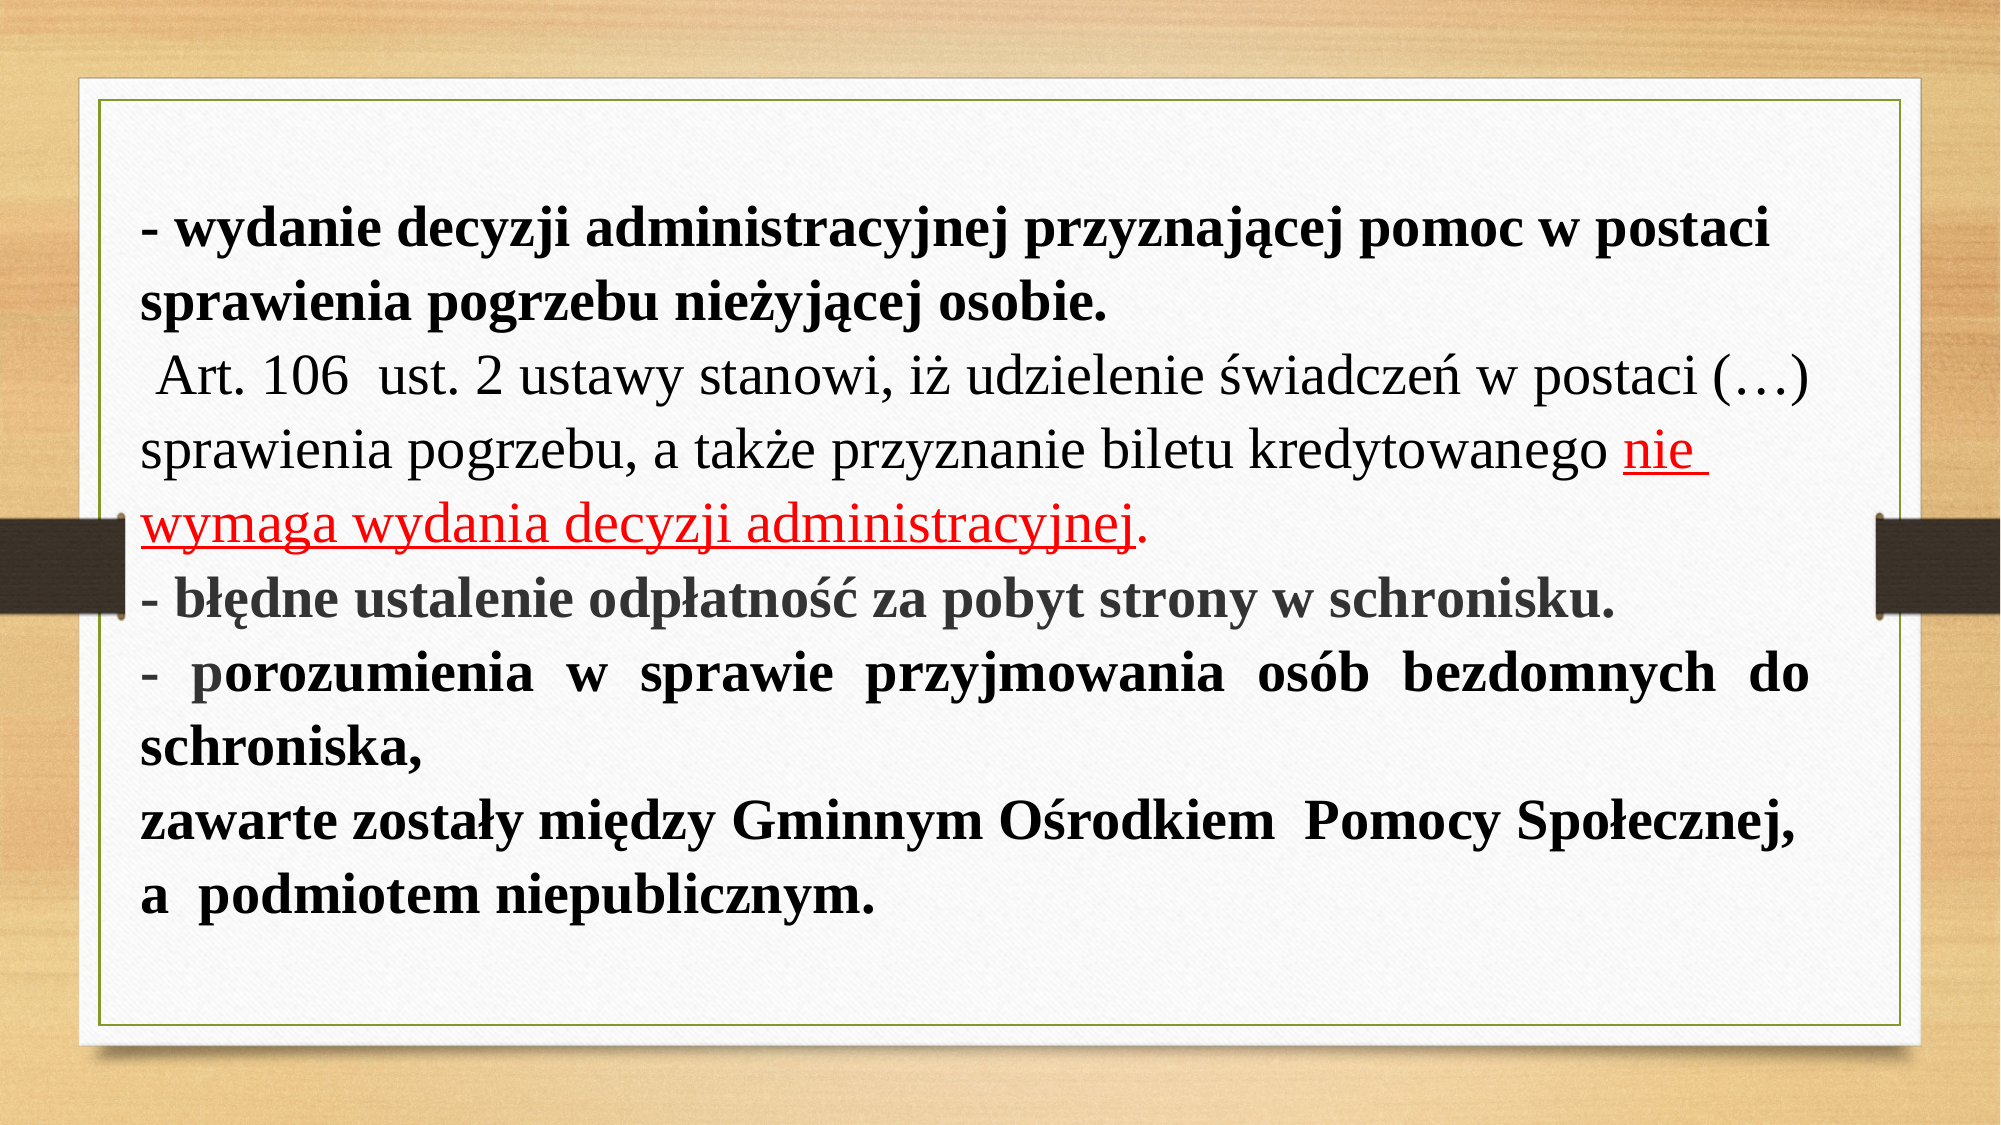

- wydanie decyzji administracyjnej przyznającej pomoc w postaci
sprawienia pogrzebu nieżyjącej osobie.
 Art. 106 ust. 2 ustawy stanowi, iż udzielenie świadczeń w postaci (…)
sprawienia pogrzebu, a także przyznanie biletu kredytowanego nie
wymaga wydania decyzji administracyjnej.
- błędne ustalenie odpłatność za pobyt strony w schronisku.
- porozumienia w sprawie przyjmowania osób bezdomnych do schroniska,
zawarte zostały między Gminnym Ośrodkiem Pomocy Społecznej,
a podmiotem niepublicznym.